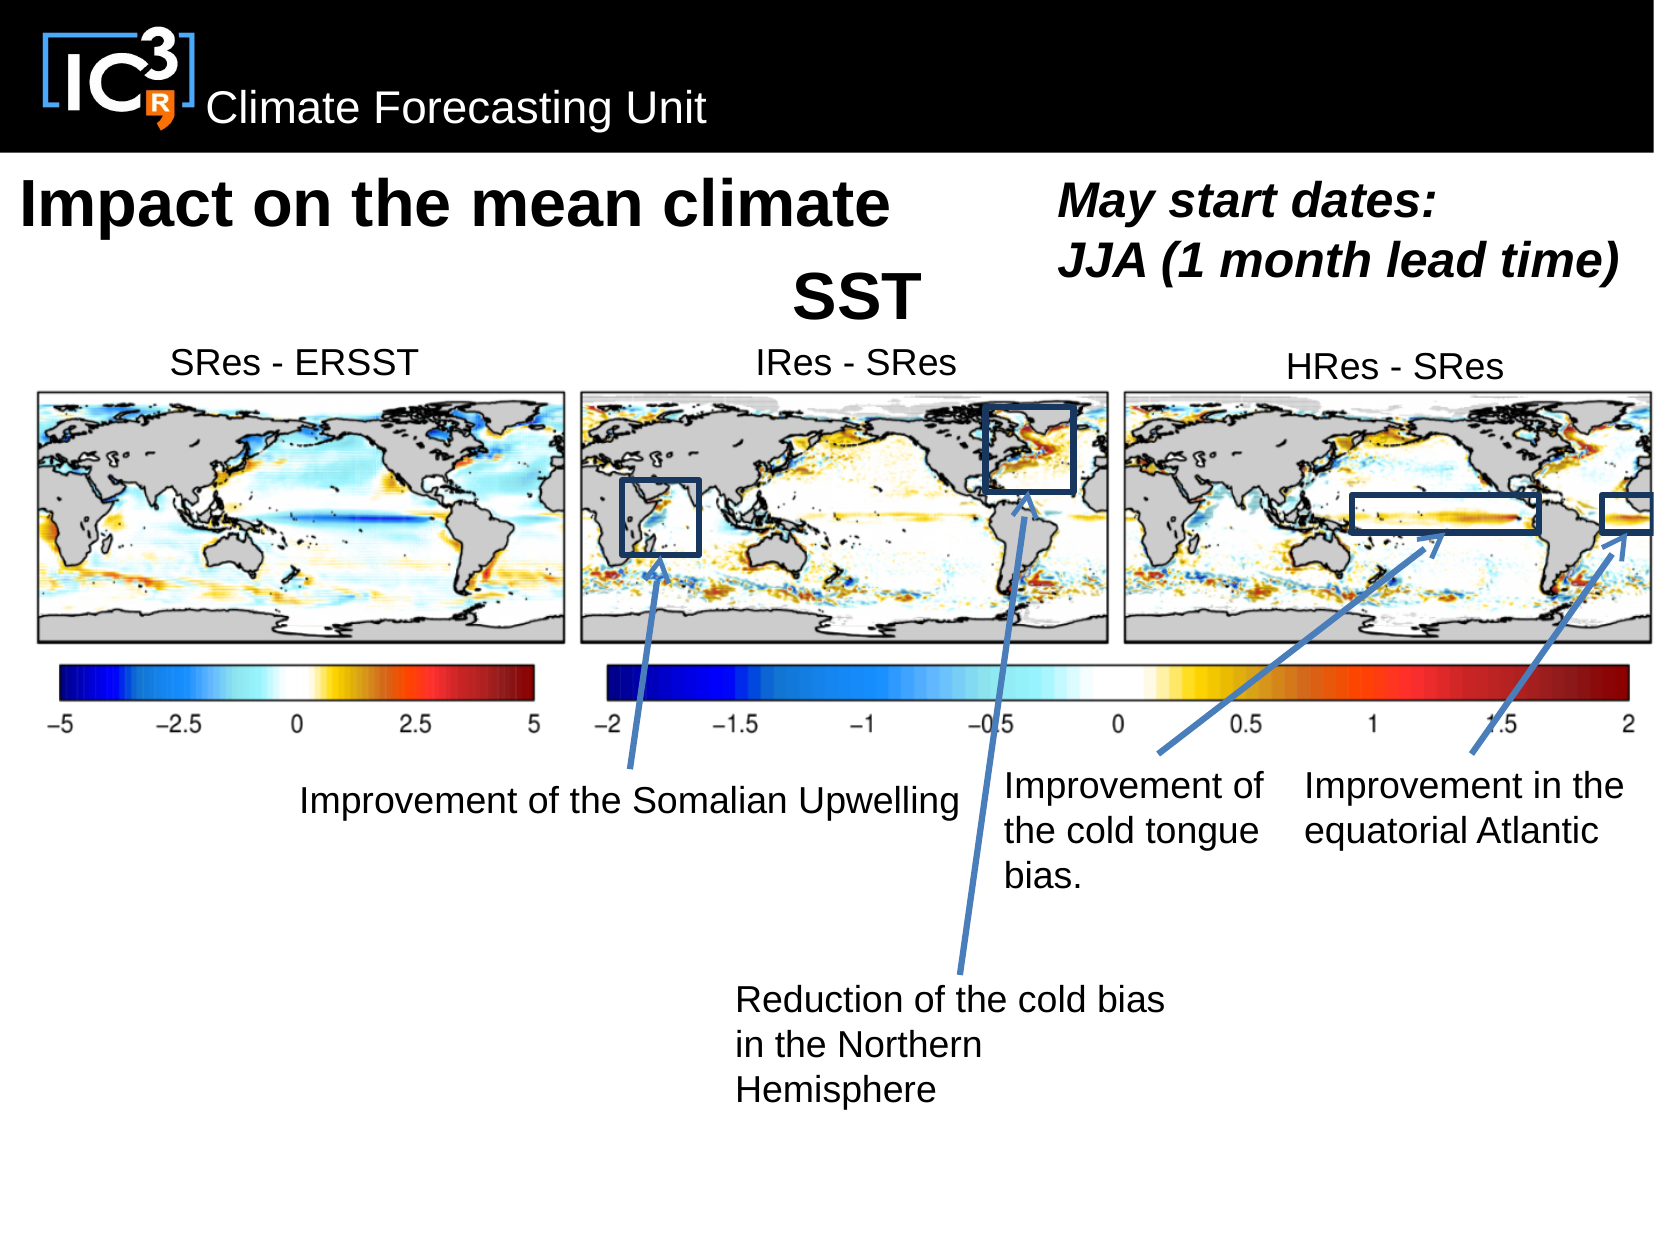

Climate Forecasting Unit
Climate Forecasting Unit
Impact on the mean climate
May start dates:
JJA (1 month lead time)
SST
IRes - SRes
SRes - ERSST
SRes - IRes
HRes - SRes
Improvement of the cold tongue bias.
Improvement in the equatorial Atlantic
Improvement of the Somalian Upwelling
Reduction of the cold bias in the Northern Hemisphere